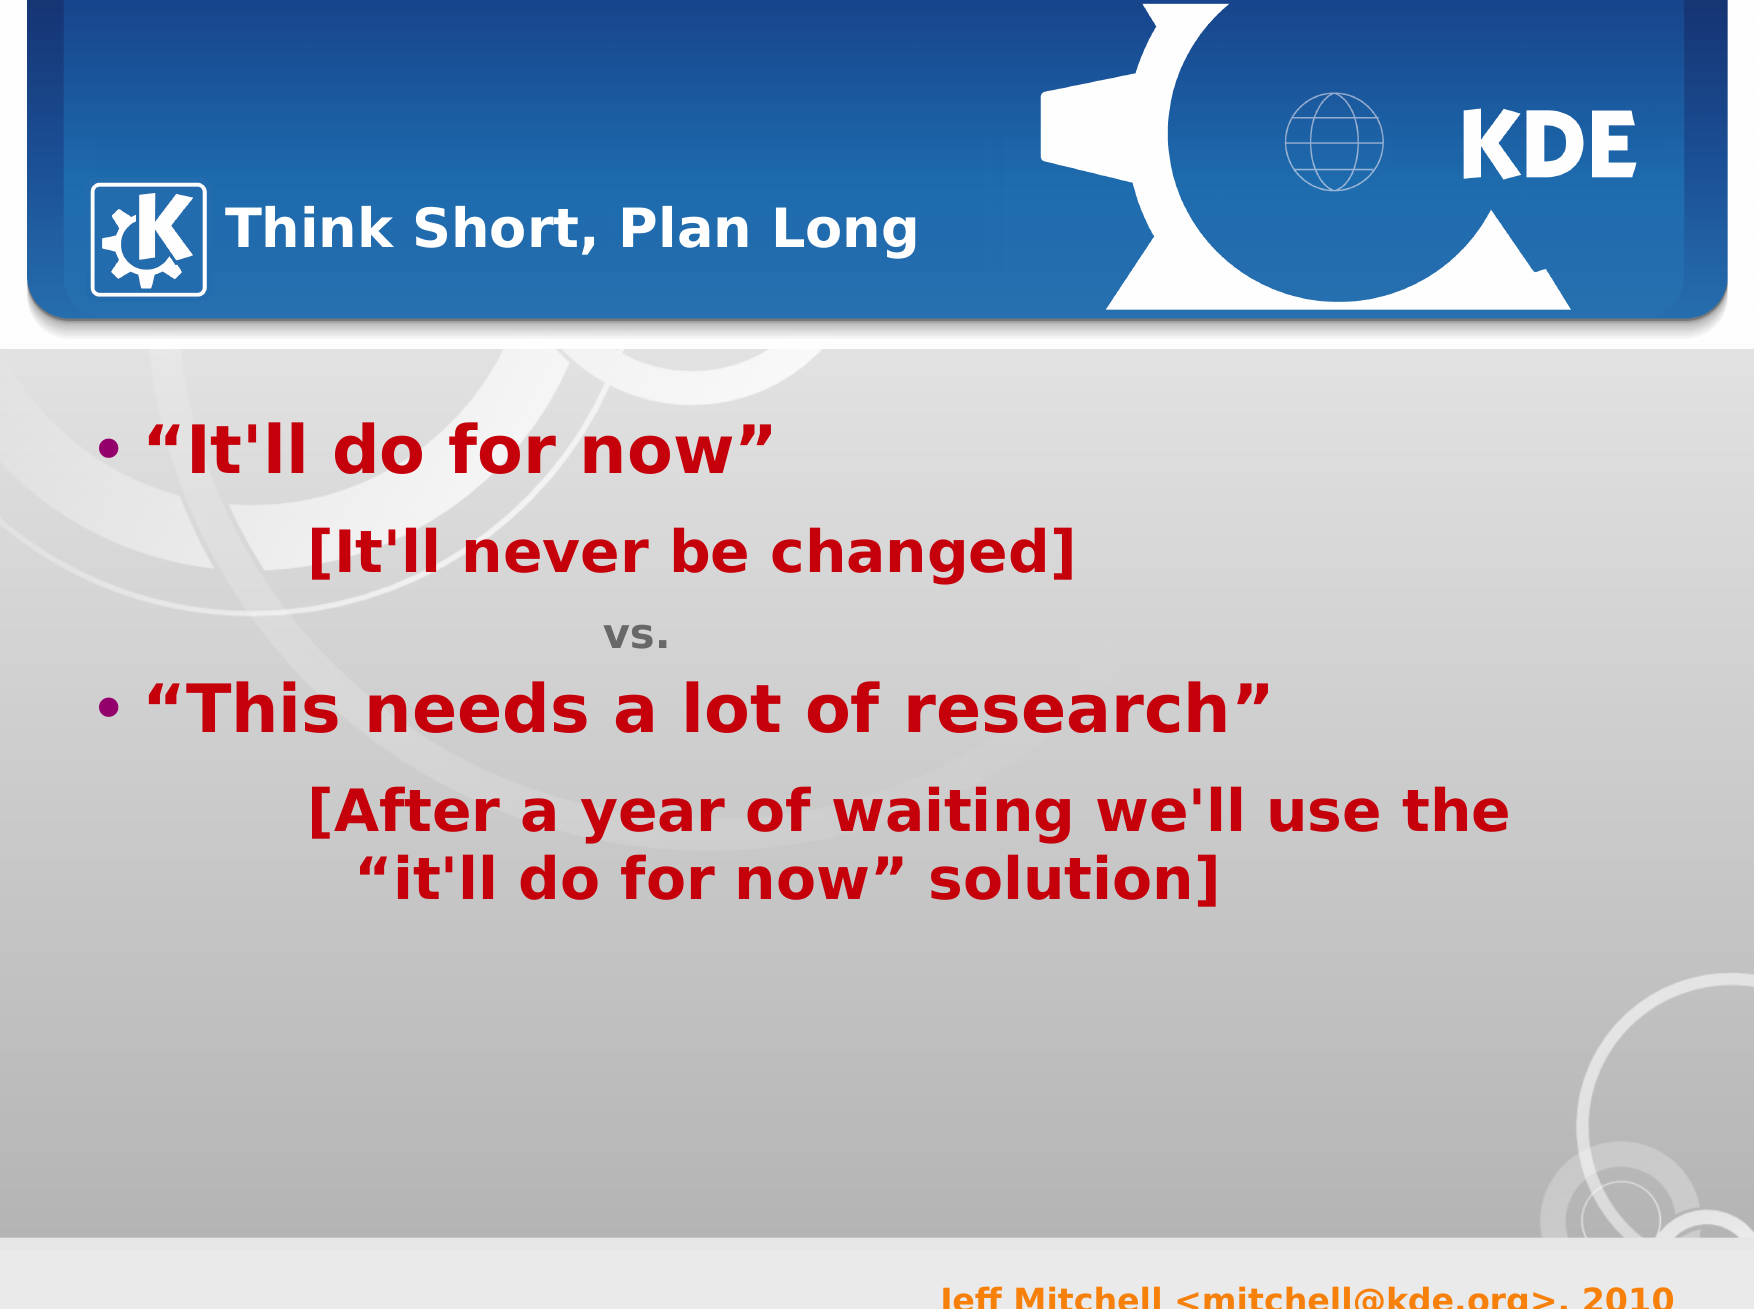

# Think Short, Plan Long
“It'll do for now”
[It'll never be changed]
vs.
“This needs a lot of research”
[After a year of waiting we'll use the “it'll do for now” solution]